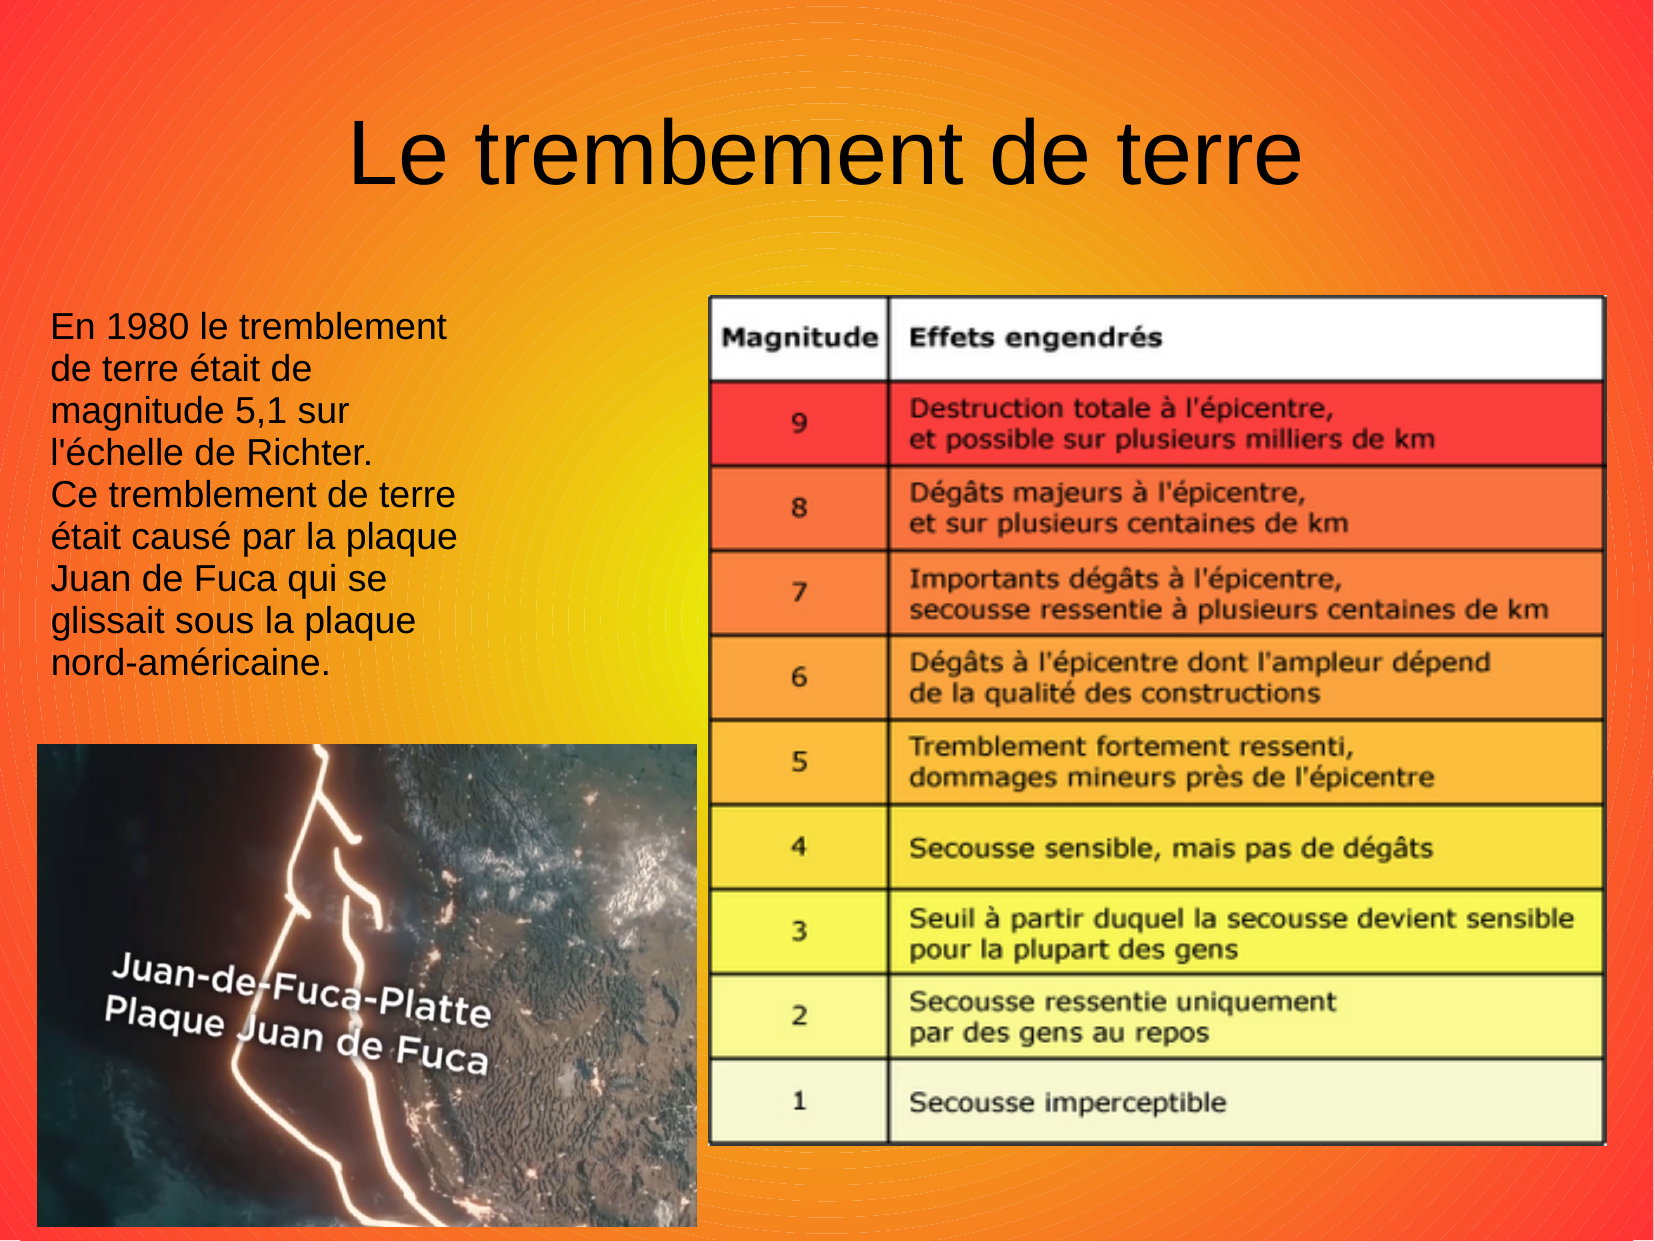

# Le trembement de terre
En 1980 le tremblement de terre était de magnitude 5,1 sur l'échelle de Richter.
Ce tremblement de terre était causé par la plaque Juan de Fuca qui se glissait sous la plaque nord-américaine.